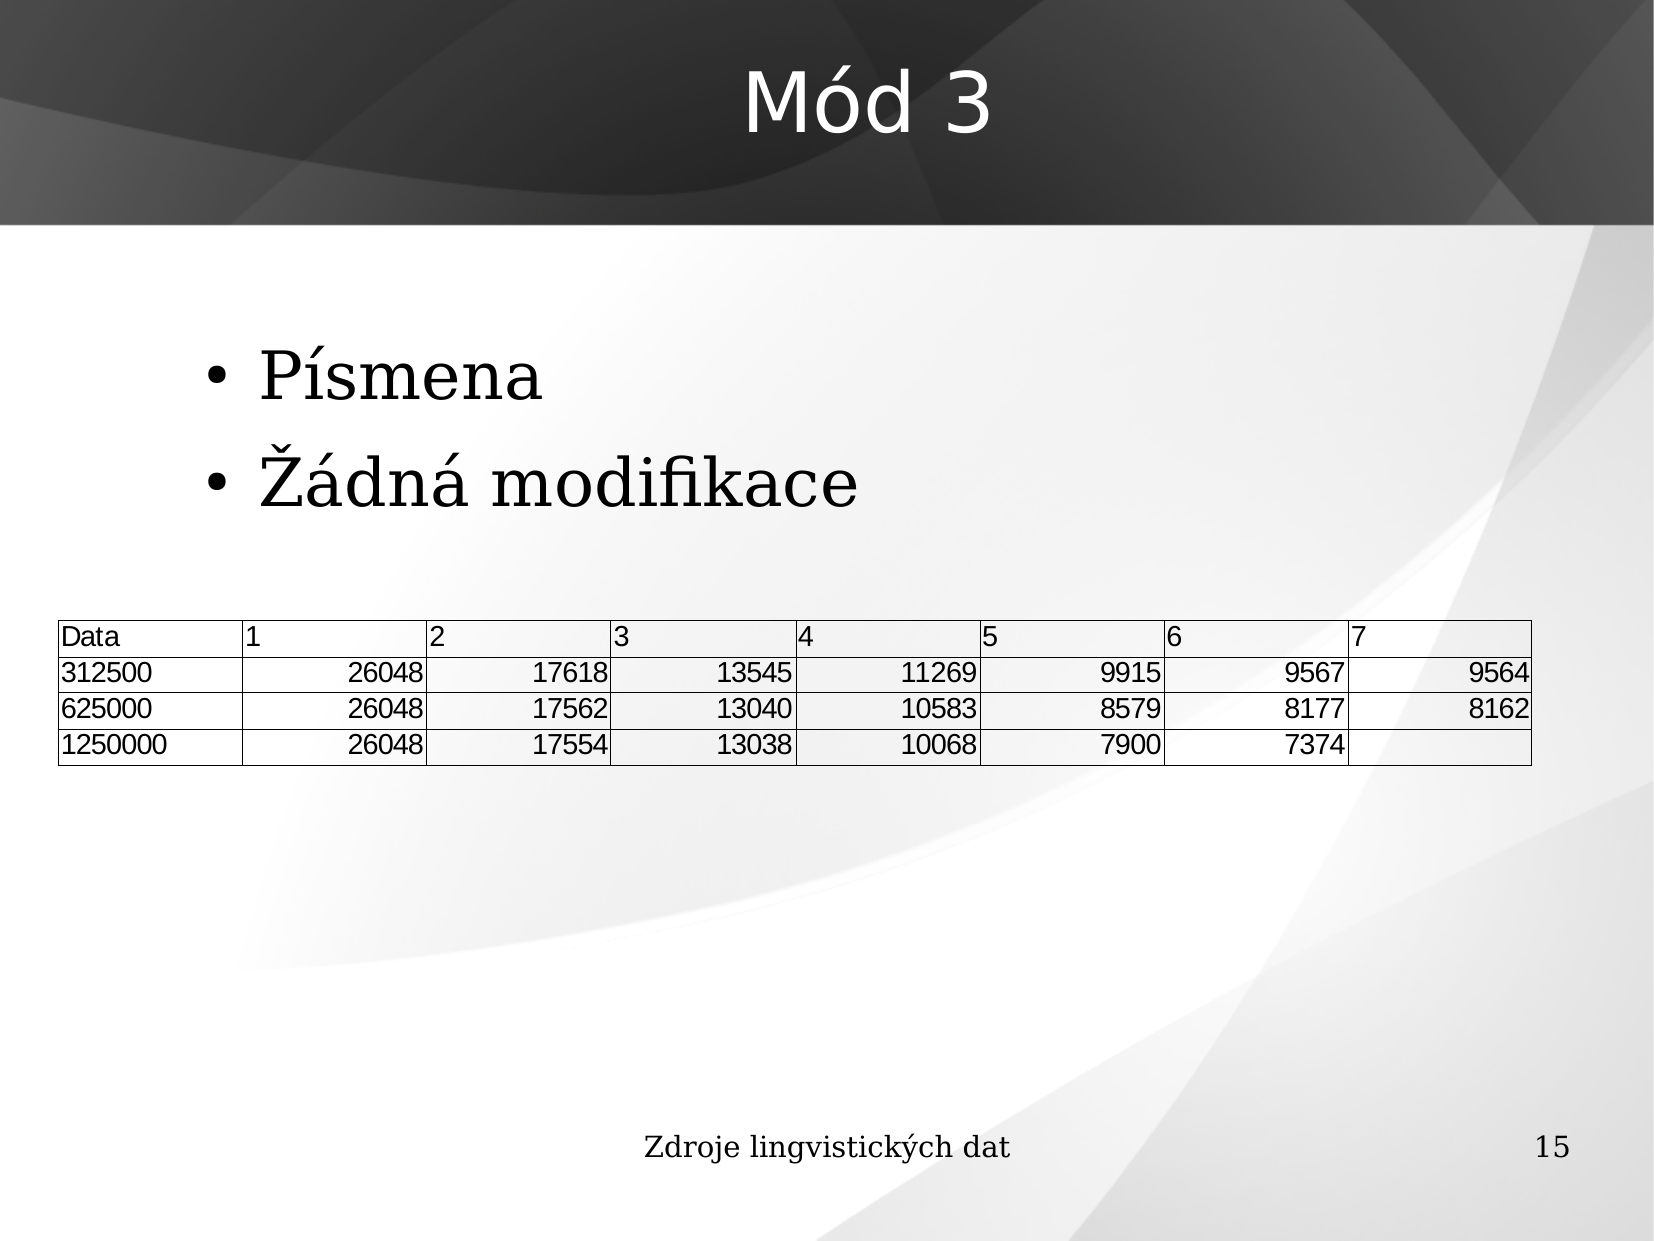

# Mód 3
Písmena
Žádná modifikace
Zdroje lingvistických dat
15